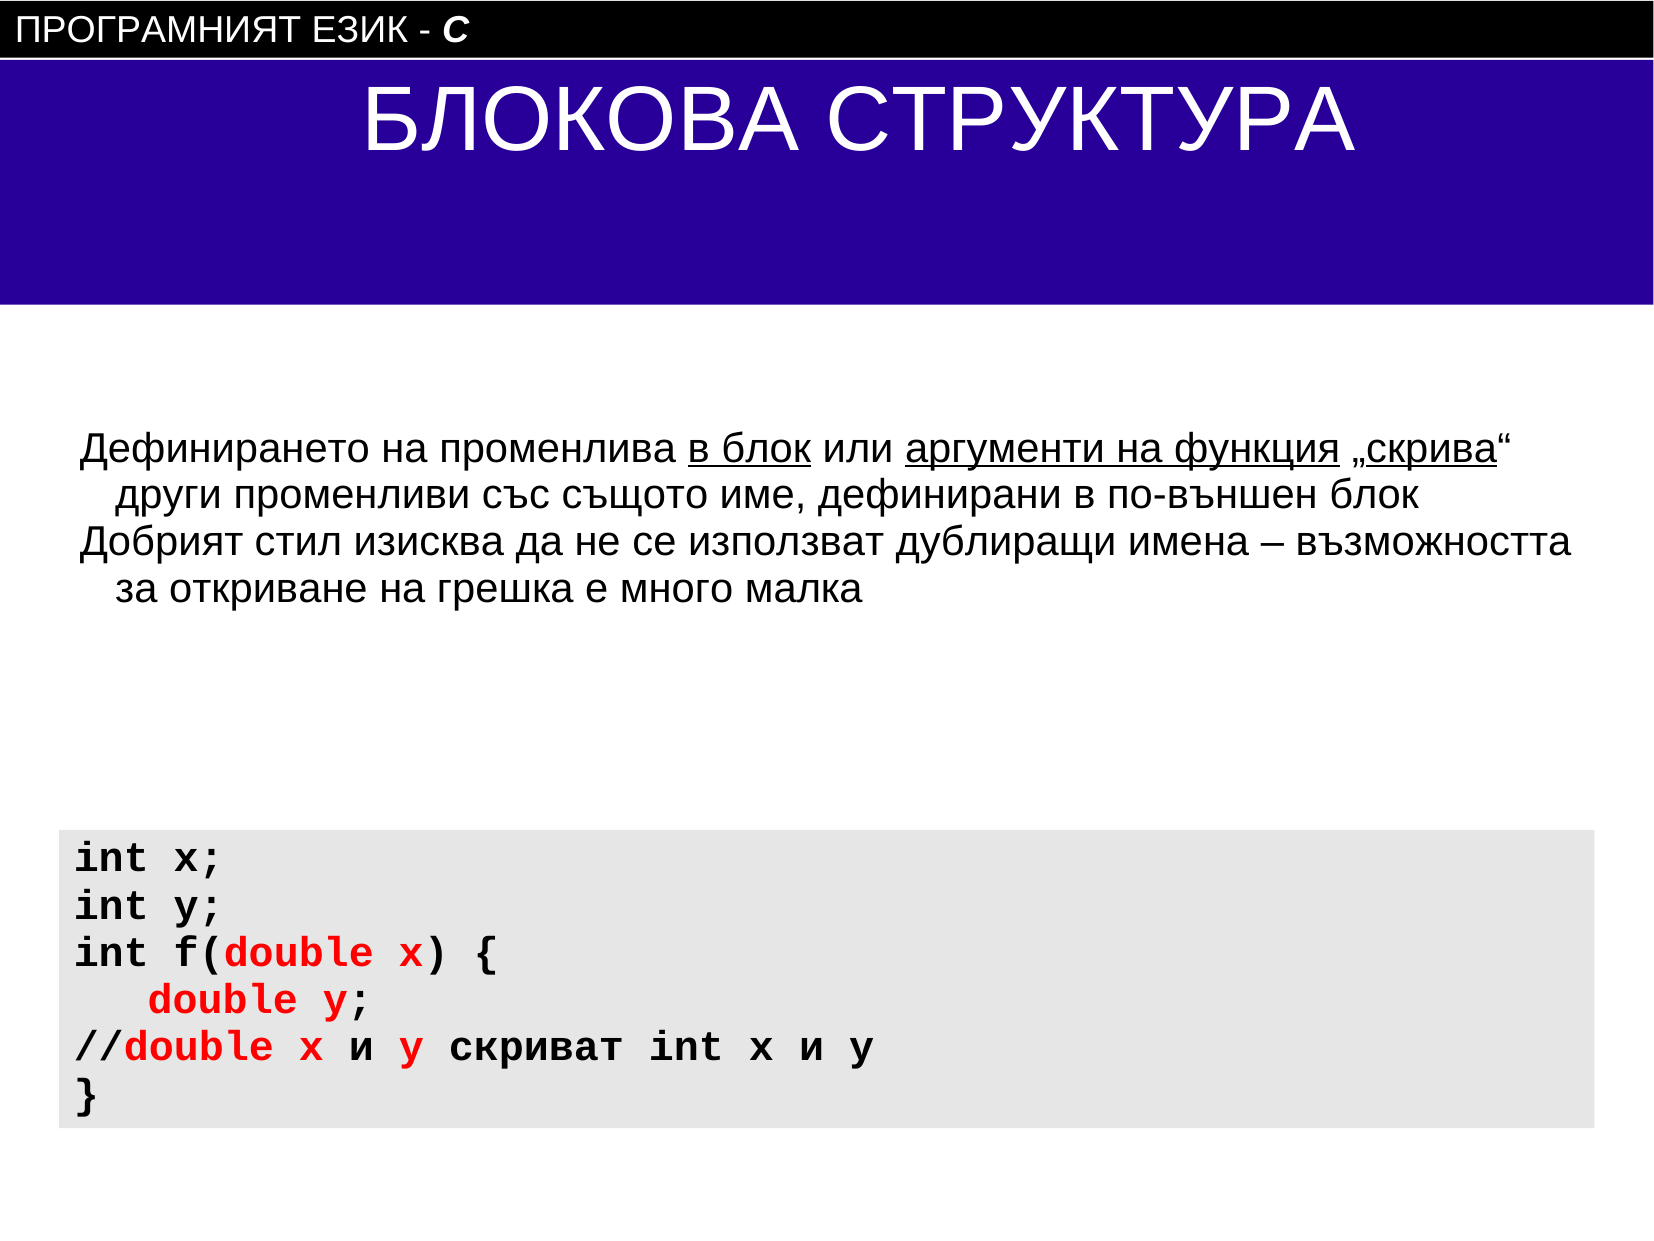

ПРОГРАМНИЯT ЕЗИК - С
				 БЛОКОВА СТРУКТУРА
Дефинирането на променлива в блок или аргументи на функция „скрива“ други променливи със същото име, дефинирани в по-външен блок
Добрият стил изисква да не се използват дублиращи имена – възможността за откриване на грешка е много малка
int x;
int y;
int f(double x) {
	double y;
//double x и y скриват int x и y
}